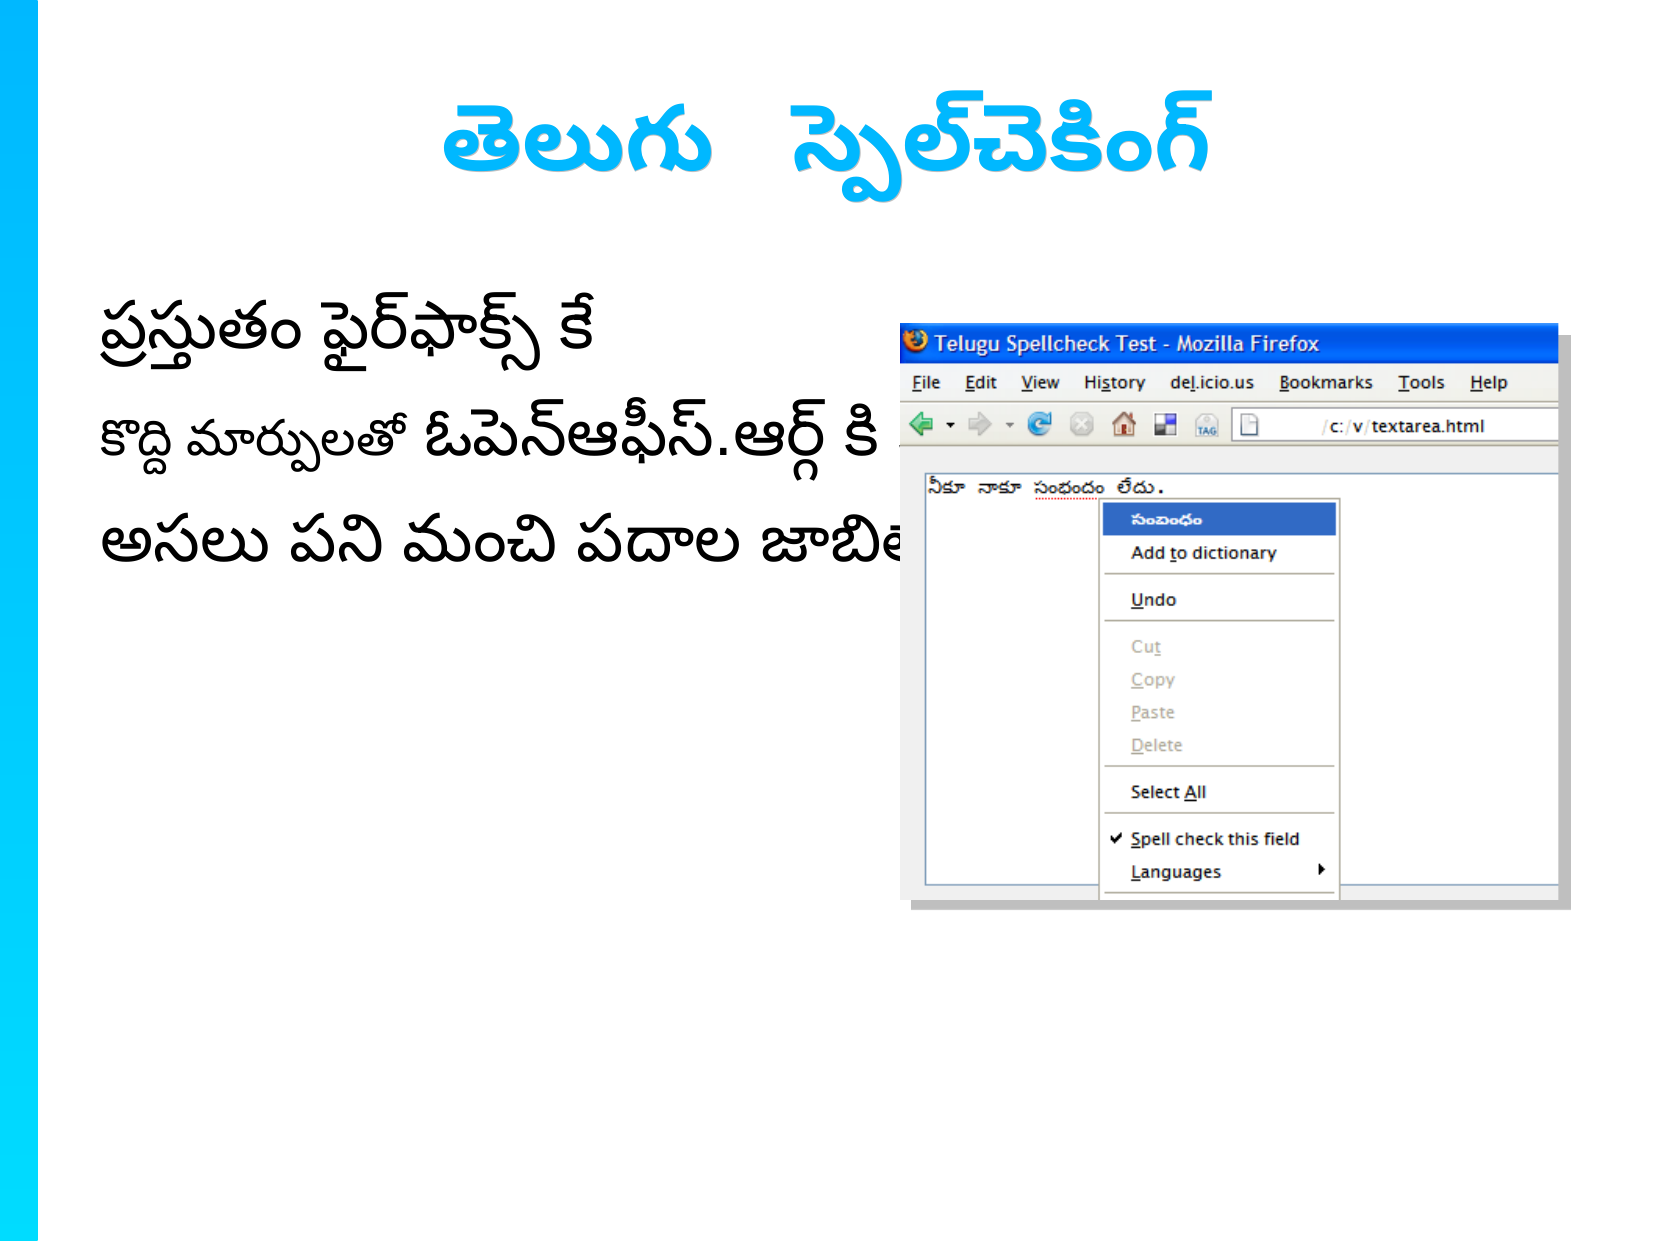

# తెలుగు స్పెల్‌చెకింగ్
ప్రస్తుతం ఫైర్‌ఫాక్స్ కే
కొద్ది మార్పులతో ఓపెన్ఆఫీస్.ఆర్గ్ కి కూడా
అసలు పని మంచి పదాల జాబితా తయారుచేయడం